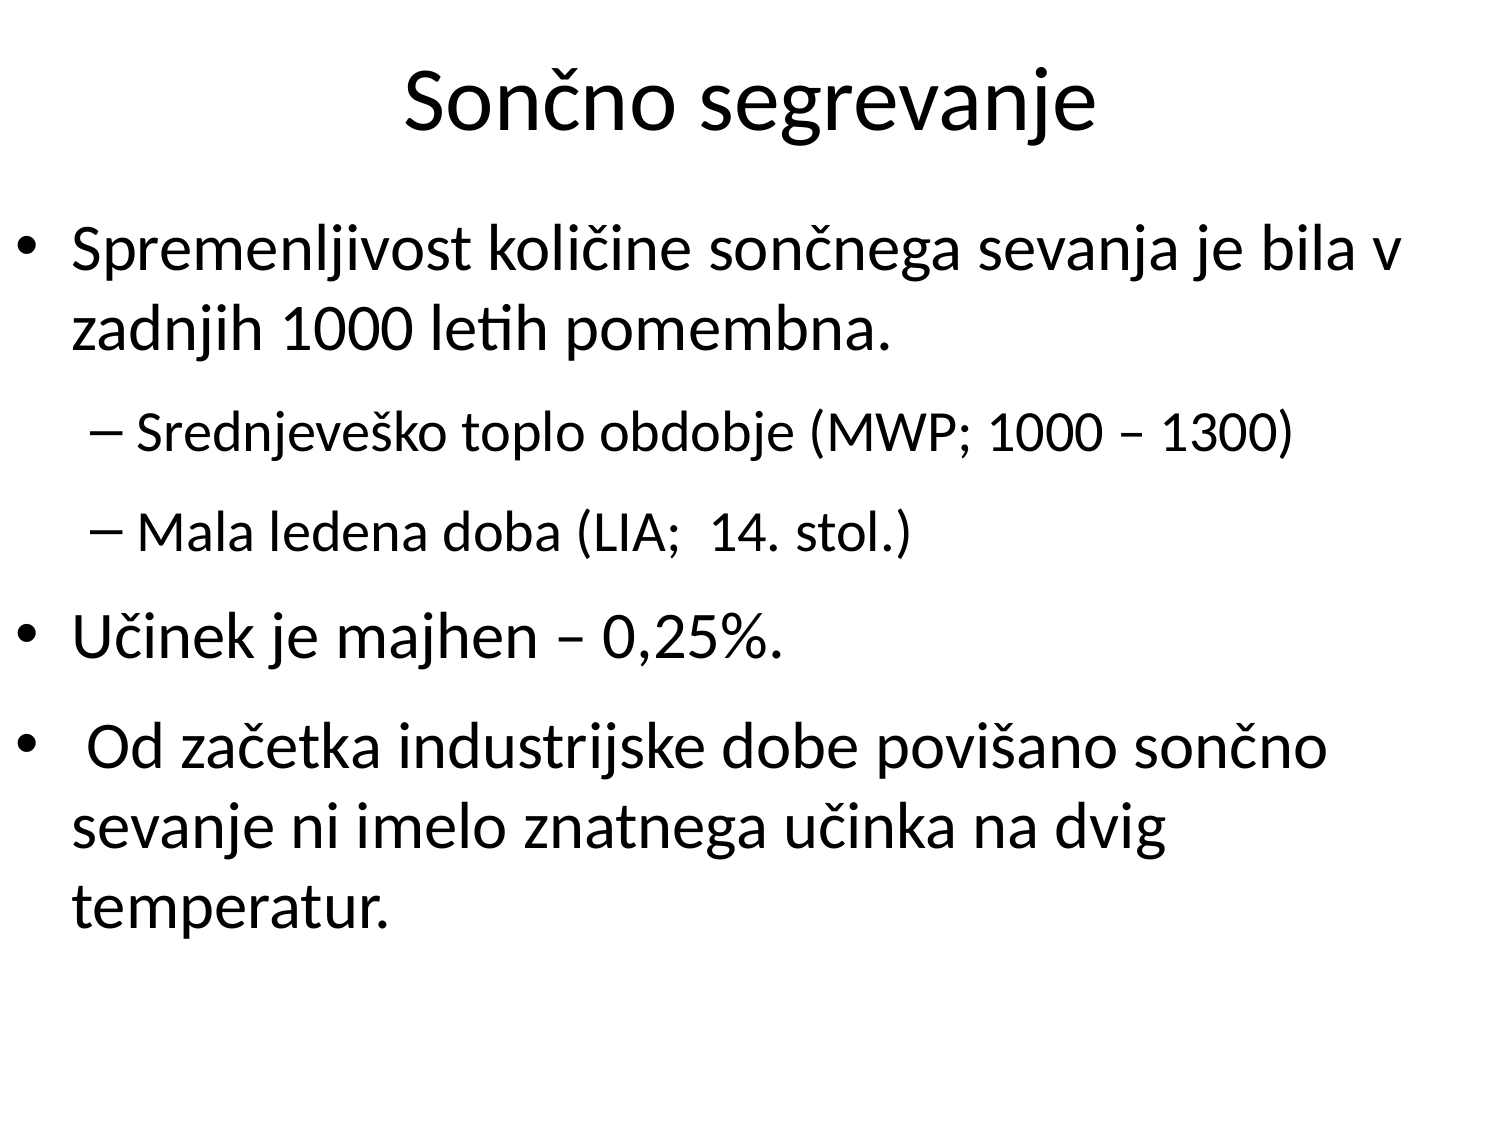

# Sončno segrevanje
Spremenljivost količine sončnega sevanja je bila v zadnjih 1000 letih pomembna.
Srednjeveško toplo obdobje (MWP; 1000 – 1300)
Mala ledena doba (LIA; 14. stol.)
Učinek je majhen – 0,25%.
 Od začetka industrijske dobe povišano sončno sevanje ni imelo znatnega učinka na dvig temperatur.